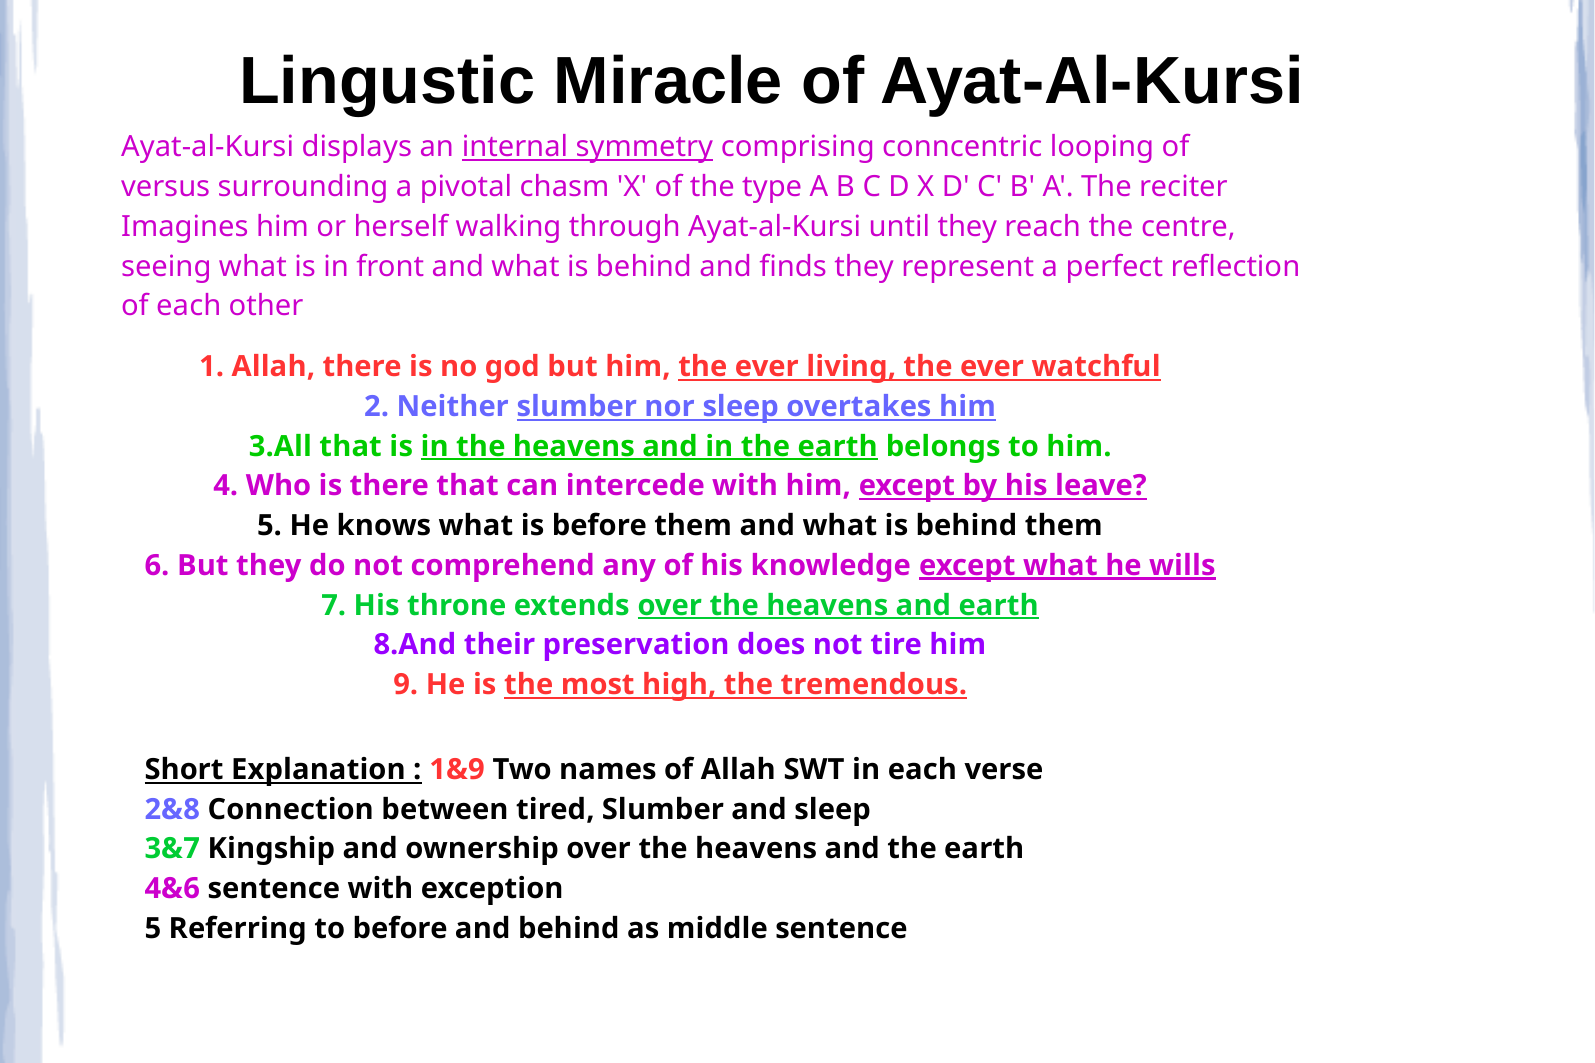

Lingustic Miracle of Ayat-Al-Kursi
Ayat-al-Kursi displays an internal symmetry comprising conncentric looping of
versus surrounding a pivotal chasm 'X' of the type A B C D X D' C' B' A'. The reciter
Imagines him or herself walking through Ayat-al-Kursi until they reach the centre,
seeing what is in front and what is behind and finds they represent a perfect reflection
of each other
1. Allah, there is no god but him, the ever living, the ever watchful
2. Neither slumber nor sleep overtakes him
3.All that is in the heavens and in the earth belongs to him.
4. Who is there that can intercede with him, except by his leave?
5. He knows what is before them and what is behind them
6. But they do not comprehend any of his knowledge except what he wills
7. His throne extends over the heavens and earth
8.And their preservation does not tire him
9. He is the most high, the tremendous.
Short Explanation : 1&9 Two names of Allah SWT in each verse
2&8 Connection between tired, Slumber and sleep
3&7 Kingship and ownership over the heavens and the earth
4&6 sentence with exception
5 Referring to before and behind as middle sentence